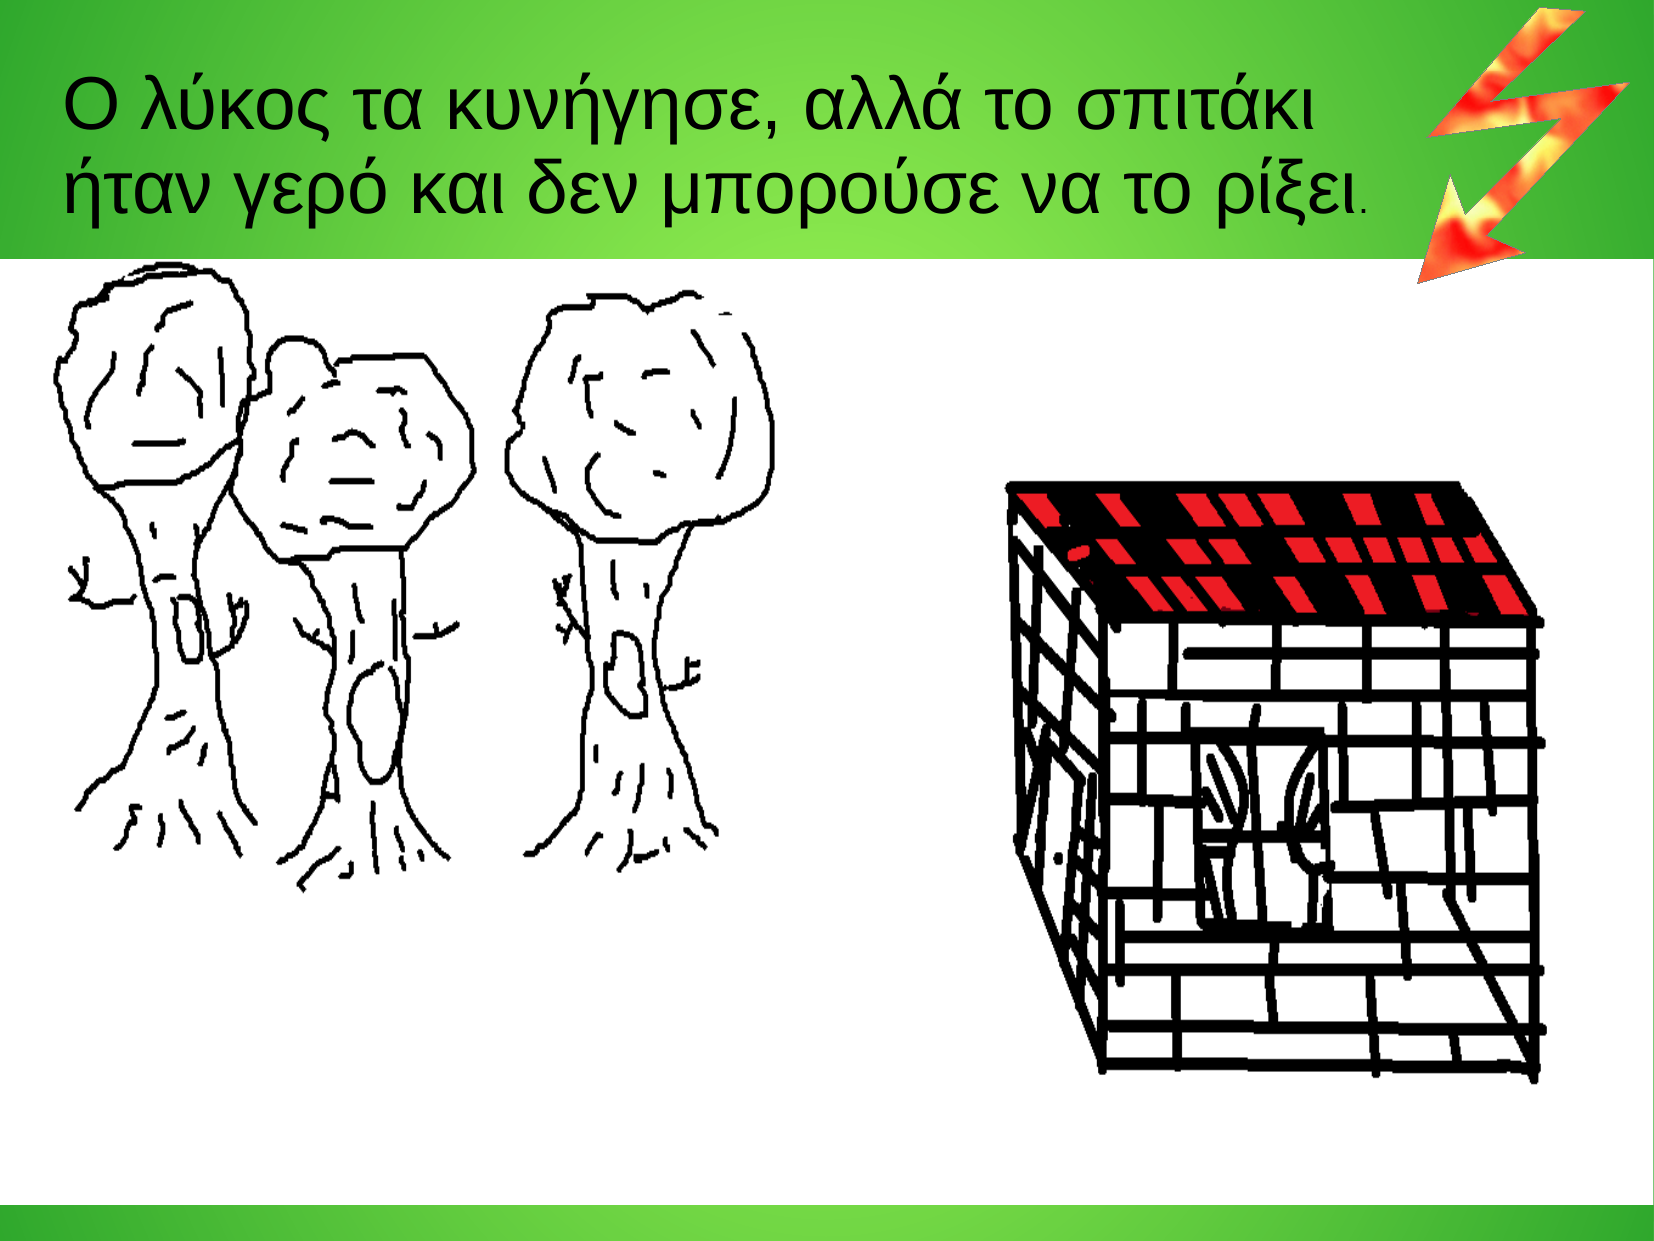

Ο λύκος τα κυνήγησε, αλλά το σπιτάκι
ήταν γερό και δεν μπορούσε να το ρίξει.